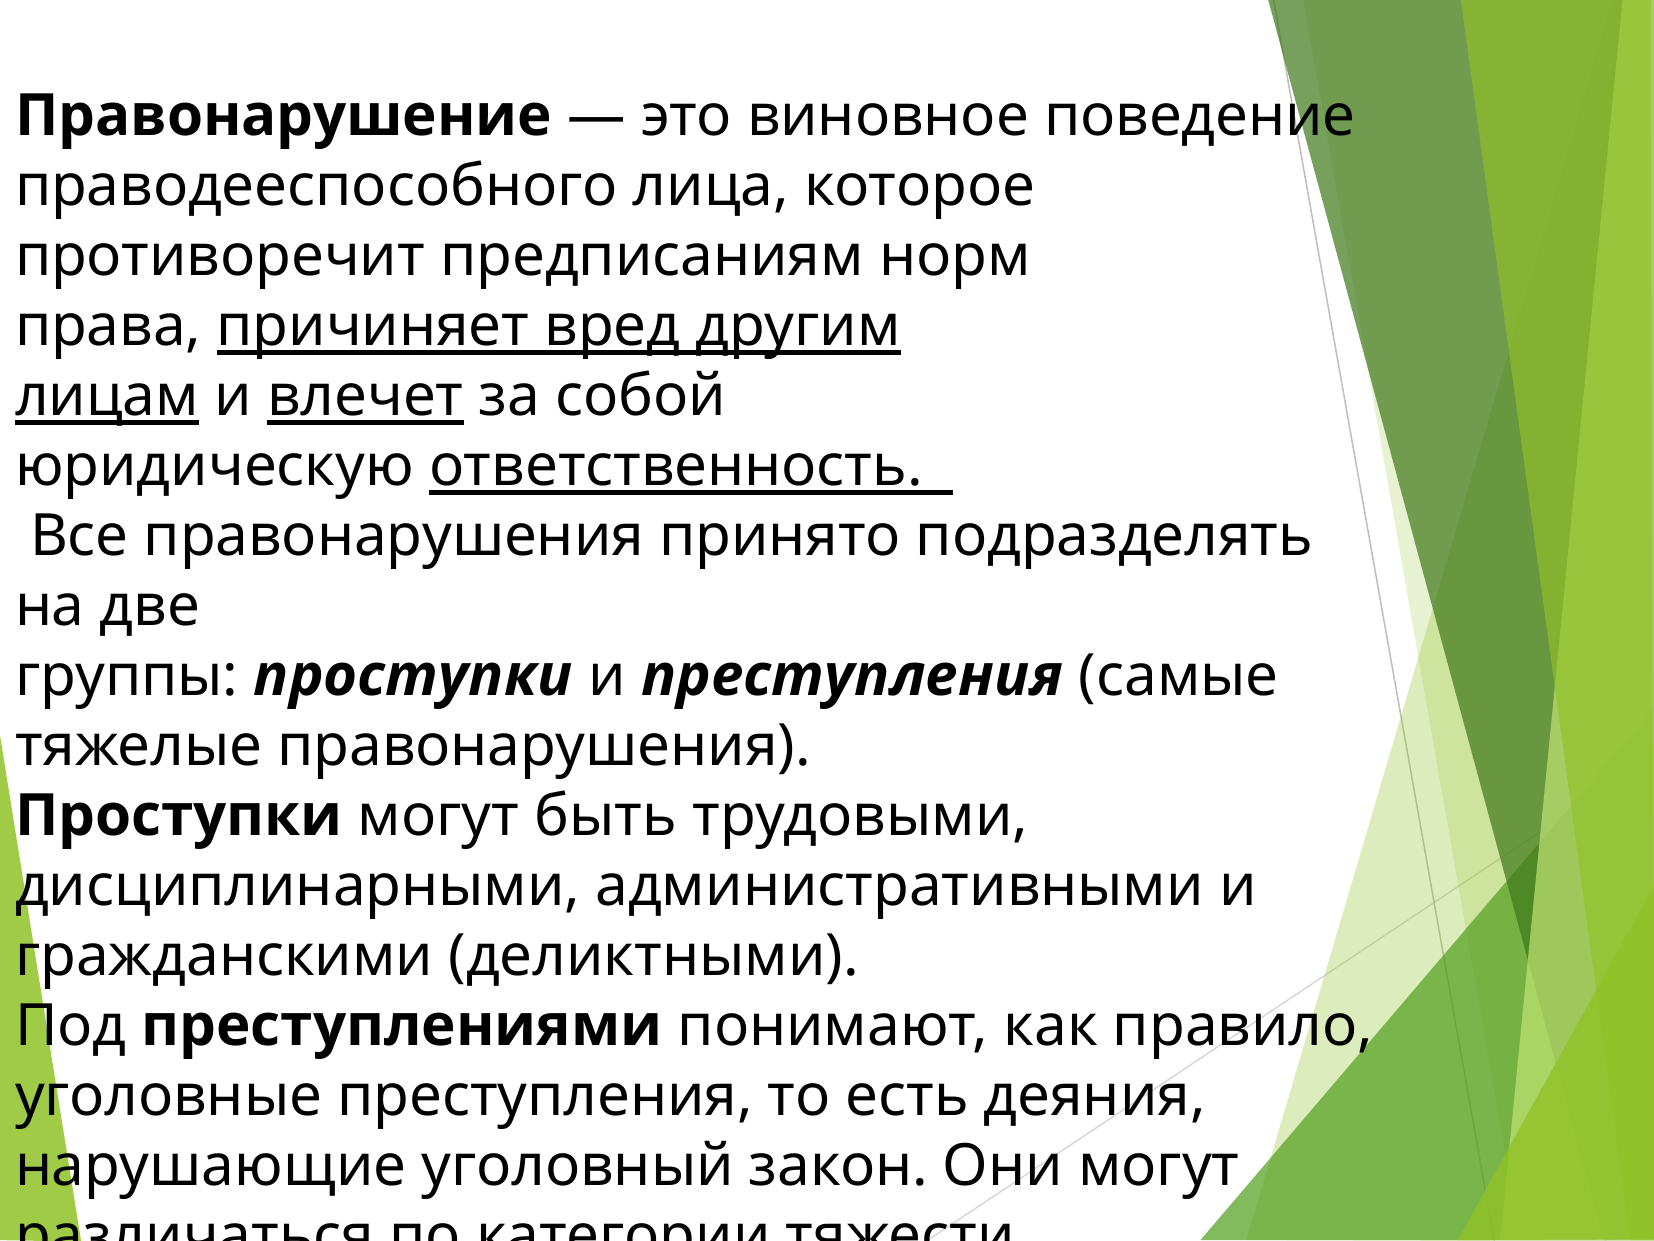

# Правонарушение — это виновное поведение праводееспособного лица, которое противоречит предписаниям норм права, причиняет вред другим лицам и влечет за собой юридическую ответственность.    Все правонарушения принято подразделять на две группы: проступки и преступления (самые тяжелые правонарушения). Проступки могут быть трудовыми, дисциплинарными, административными и гражданскими (деликтными). Под преступлениями понимают, как правило, уголовные преступления, то есть деяния, нарушающие уголовный закон. Они могут различаться по категории тяжести.